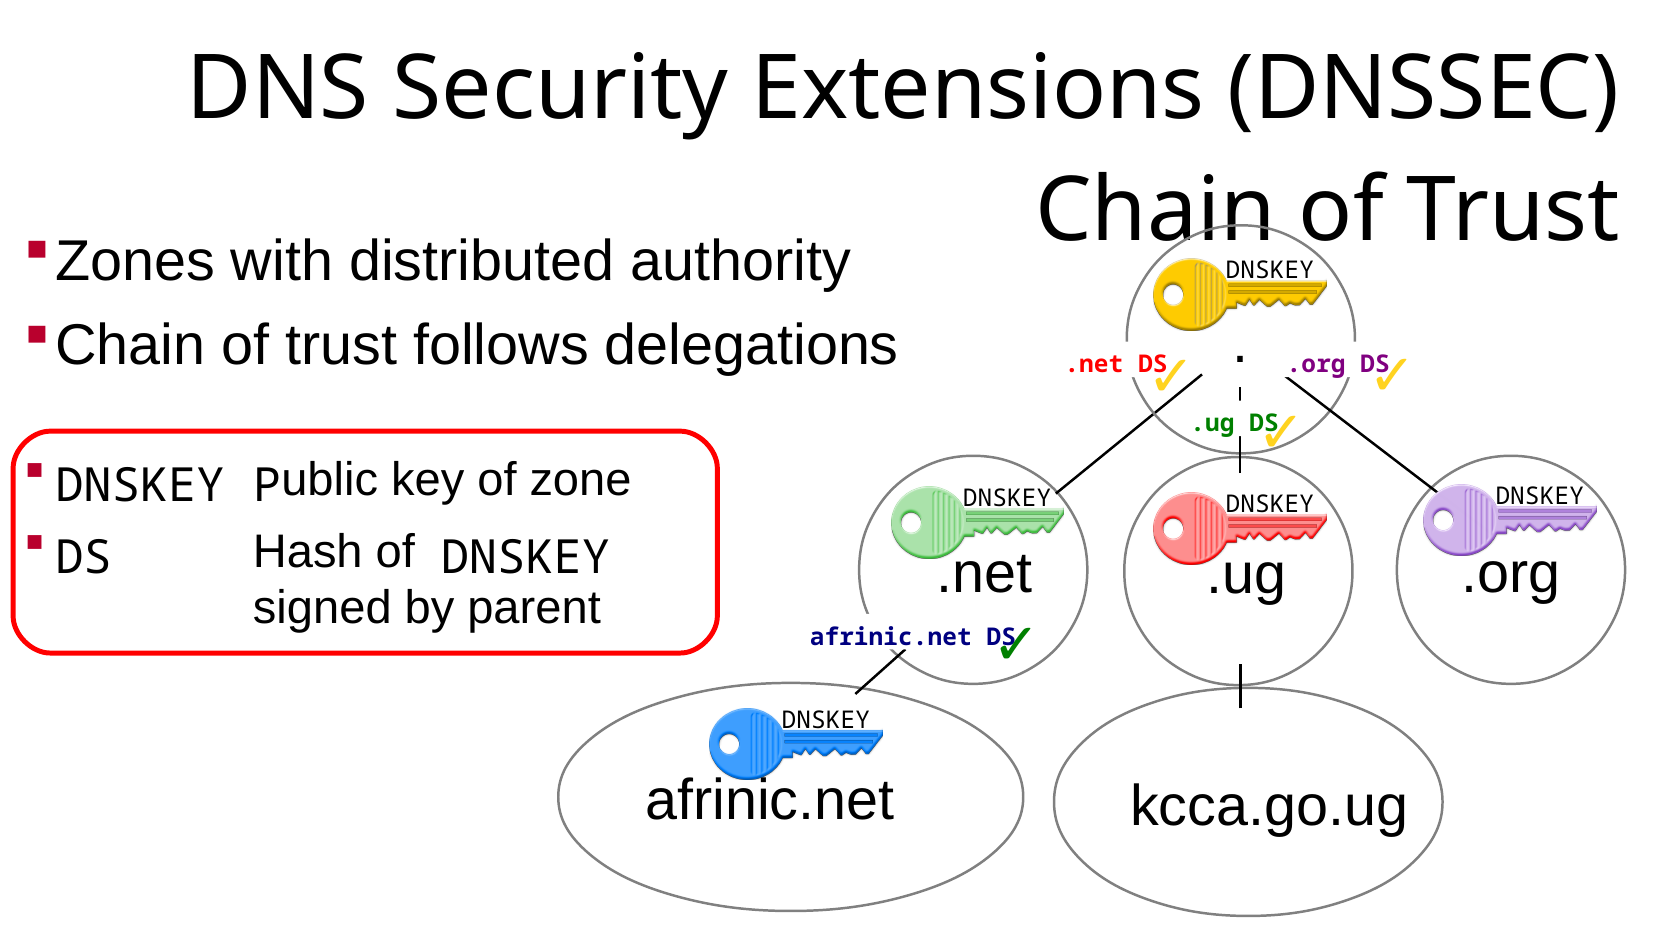

# DNS Security Extensions (DNSSEC) Chain of Trust
Zones with distributed authority

DNSKEY
.
Chain of trust follows delegations

✓
✓
.net DS
.org DS
✓
.ug DS
DNSKEY
P
ublic key of zone

DNSKEY
DNSKEY
DNSKEY
DS
DNSKEY
Hash of

.net
.org
.ug
signed by parent
✓
afrinic.net DS
DNSKEY
afrinic.net
kcca.go.ug